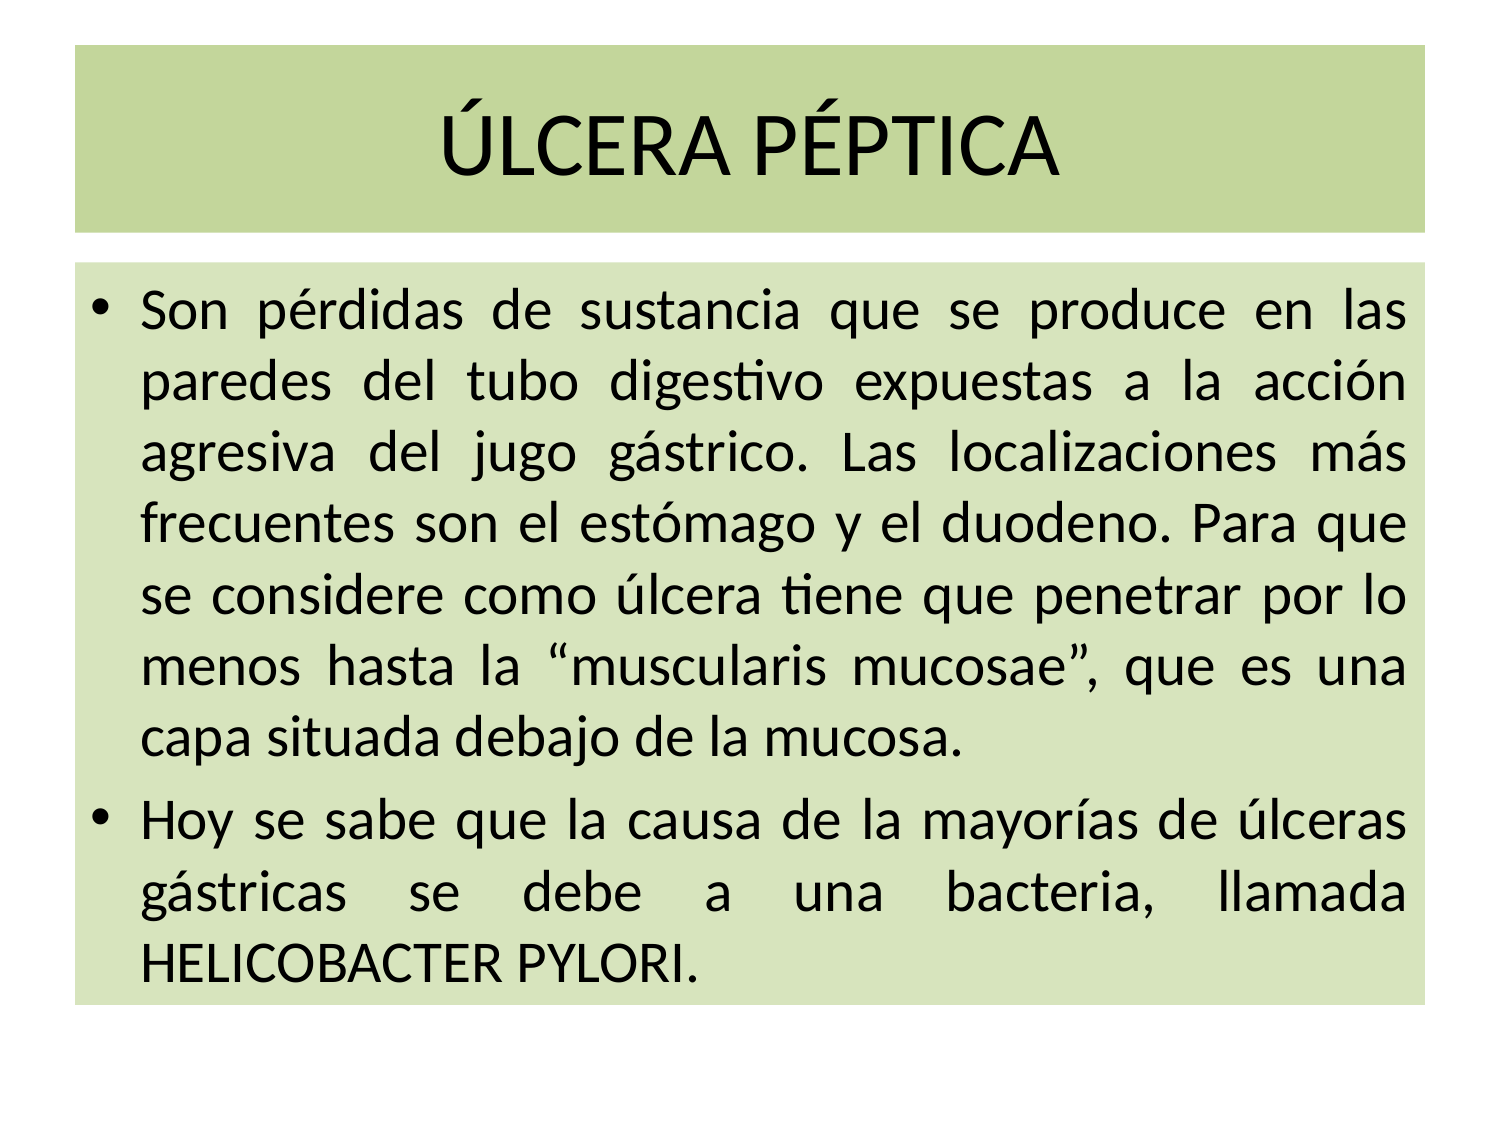

# ÚLCERA PÉPTICA
Son pérdidas de sustancia que se produce en las paredes del tubo digestivo expuestas a la acción agresiva del jugo gástrico. Las localizaciones más frecuentes son el estómago y el duodeno. Para que se considere como úlcera tiene que penetrar por lo menos hasta la “muscularis mucosae”, que es una capa situada debajo de la mucosa.
Hoy se sabe que la causa de la mayorías de úlceras gástricas se debe a una bacteria, llamada HELICOBACTER PYLORI.